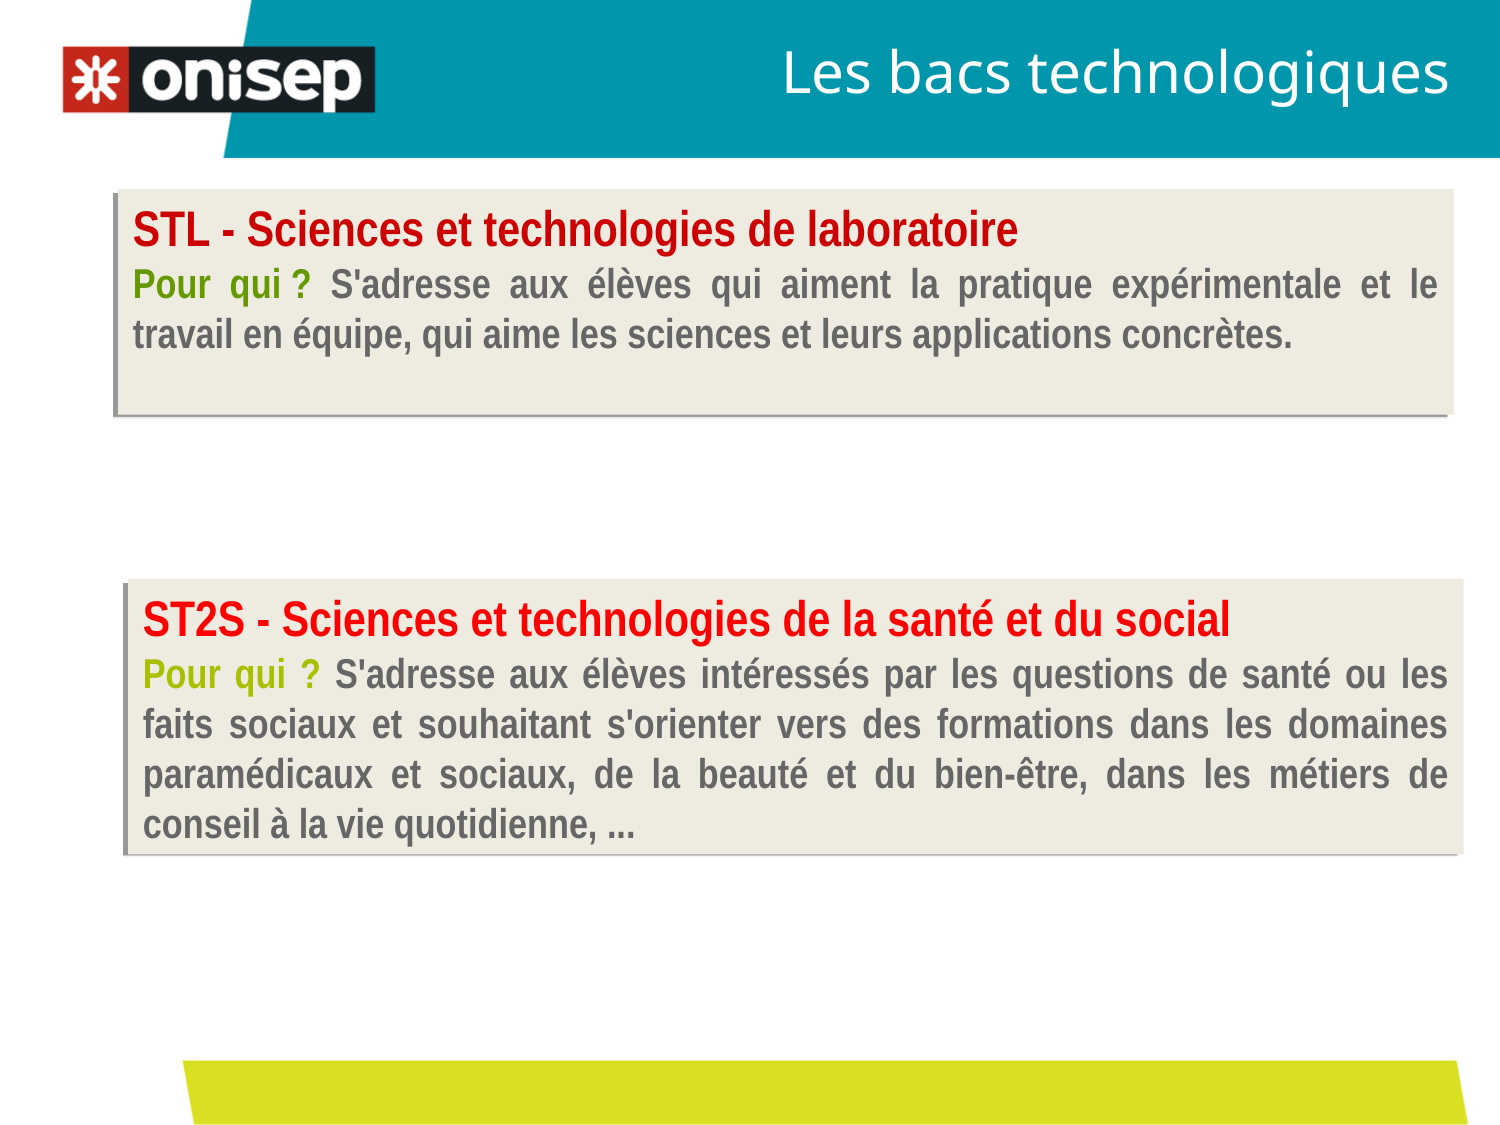

Les bacs technologiques
STL - Sciences et technologies de laboratoire
Pour qui ? S'adresse aux élèves qui aiment la pratique expérimentale et le travail en équipe, qui aime les sciences et leurs applications concrètes.
ST2S - Sciences et technologies de la santé et du social
Pour qui ? S'adresse aux élèves intéressés par les questions de santé ou les faits sociaux et souhaitant s'orienter vers des formations dans les domaines paramédicaux et sociaux, de la beauté et du bien-être, dans les métiers de conseil à la vie quotidienne, ...